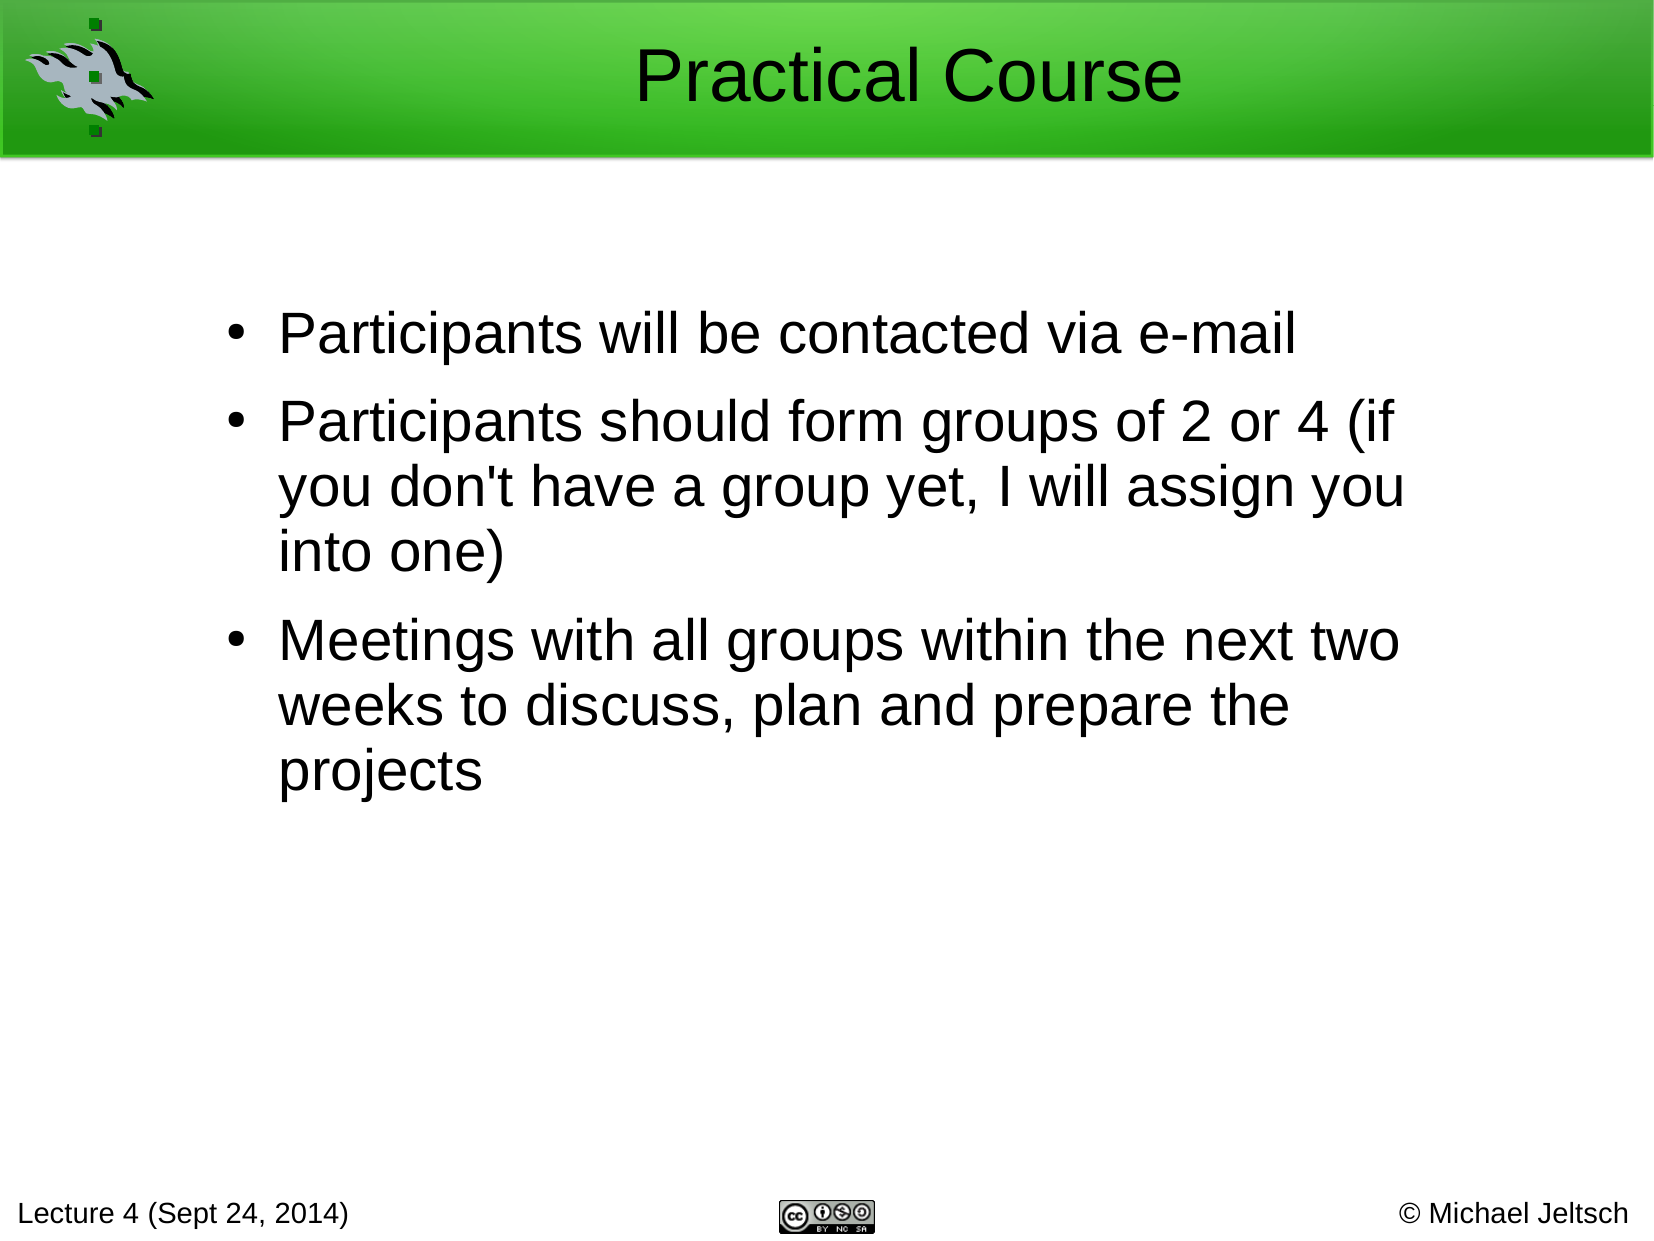

# Practical Course
Participants will be contacted via e-mail
Participants should form groups of 2 or 4 (if you don't have a group yet, I will assign you into one)
Meetings with all groups within the next two weeks to discuss, plan and prepare the projects